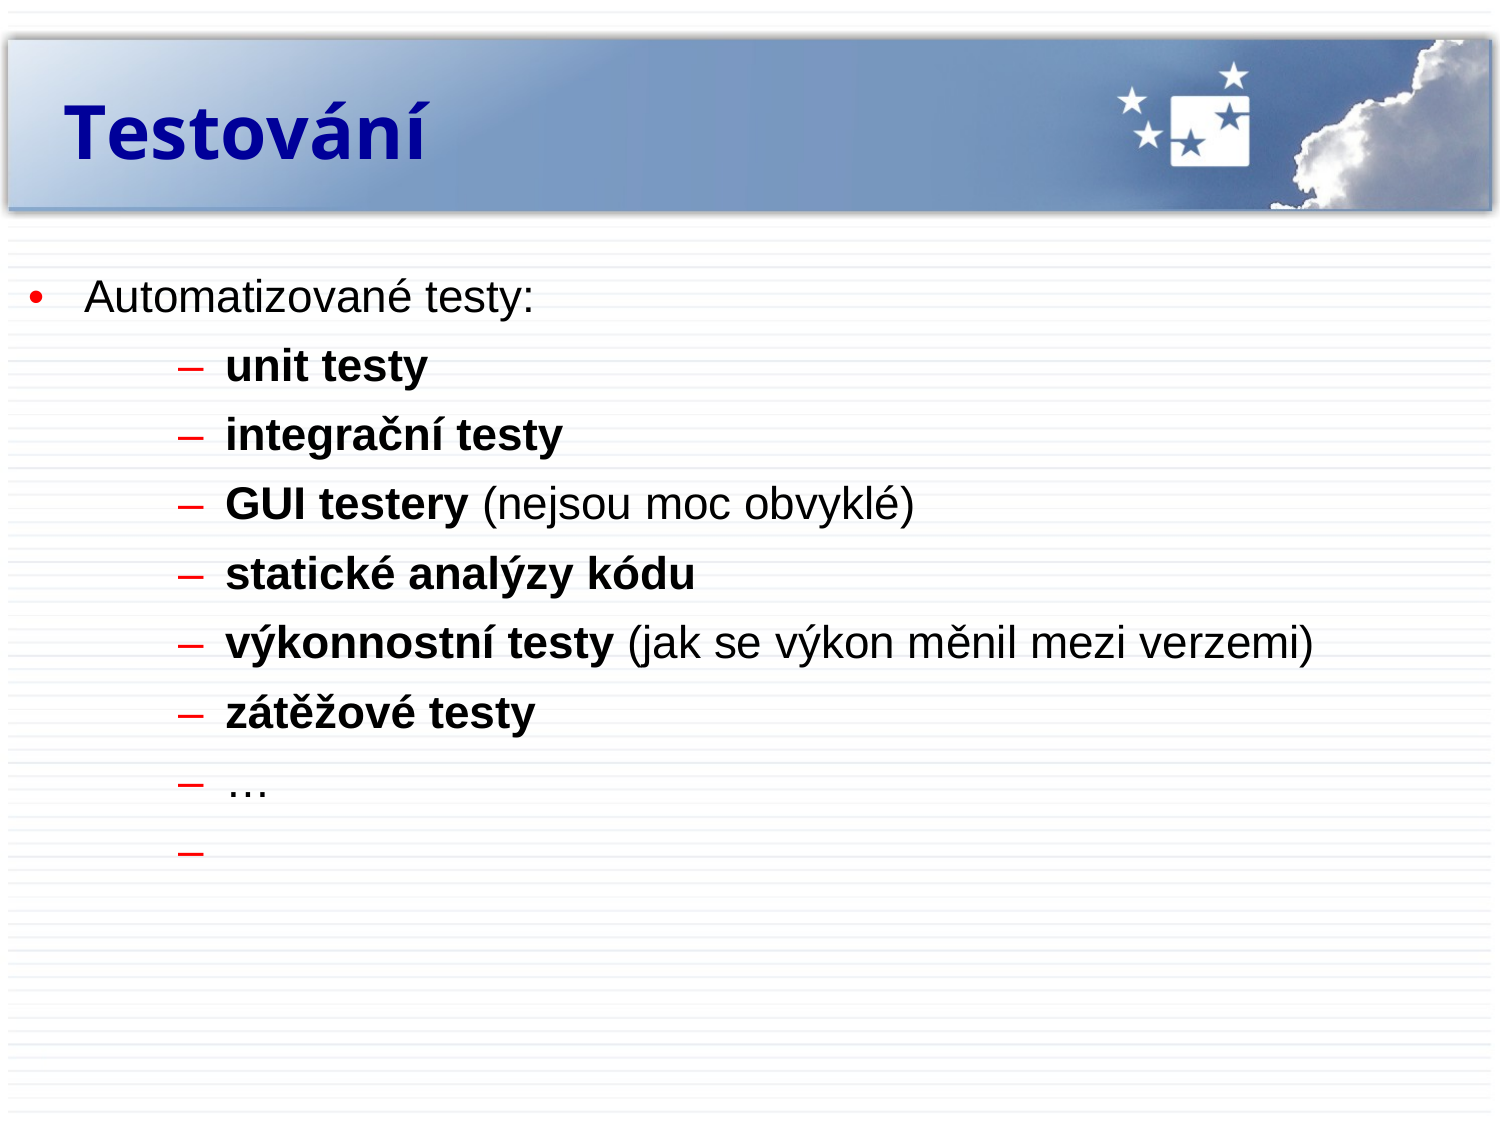

# Testování
Automatizované testy:
unit testy
integrační testy
GUI testery (nejsou moc obvyklé)
statické analýzy kódu
výkonnostní testy (jak se výkon měnil mezi verzemi)
zátěžové testy
…